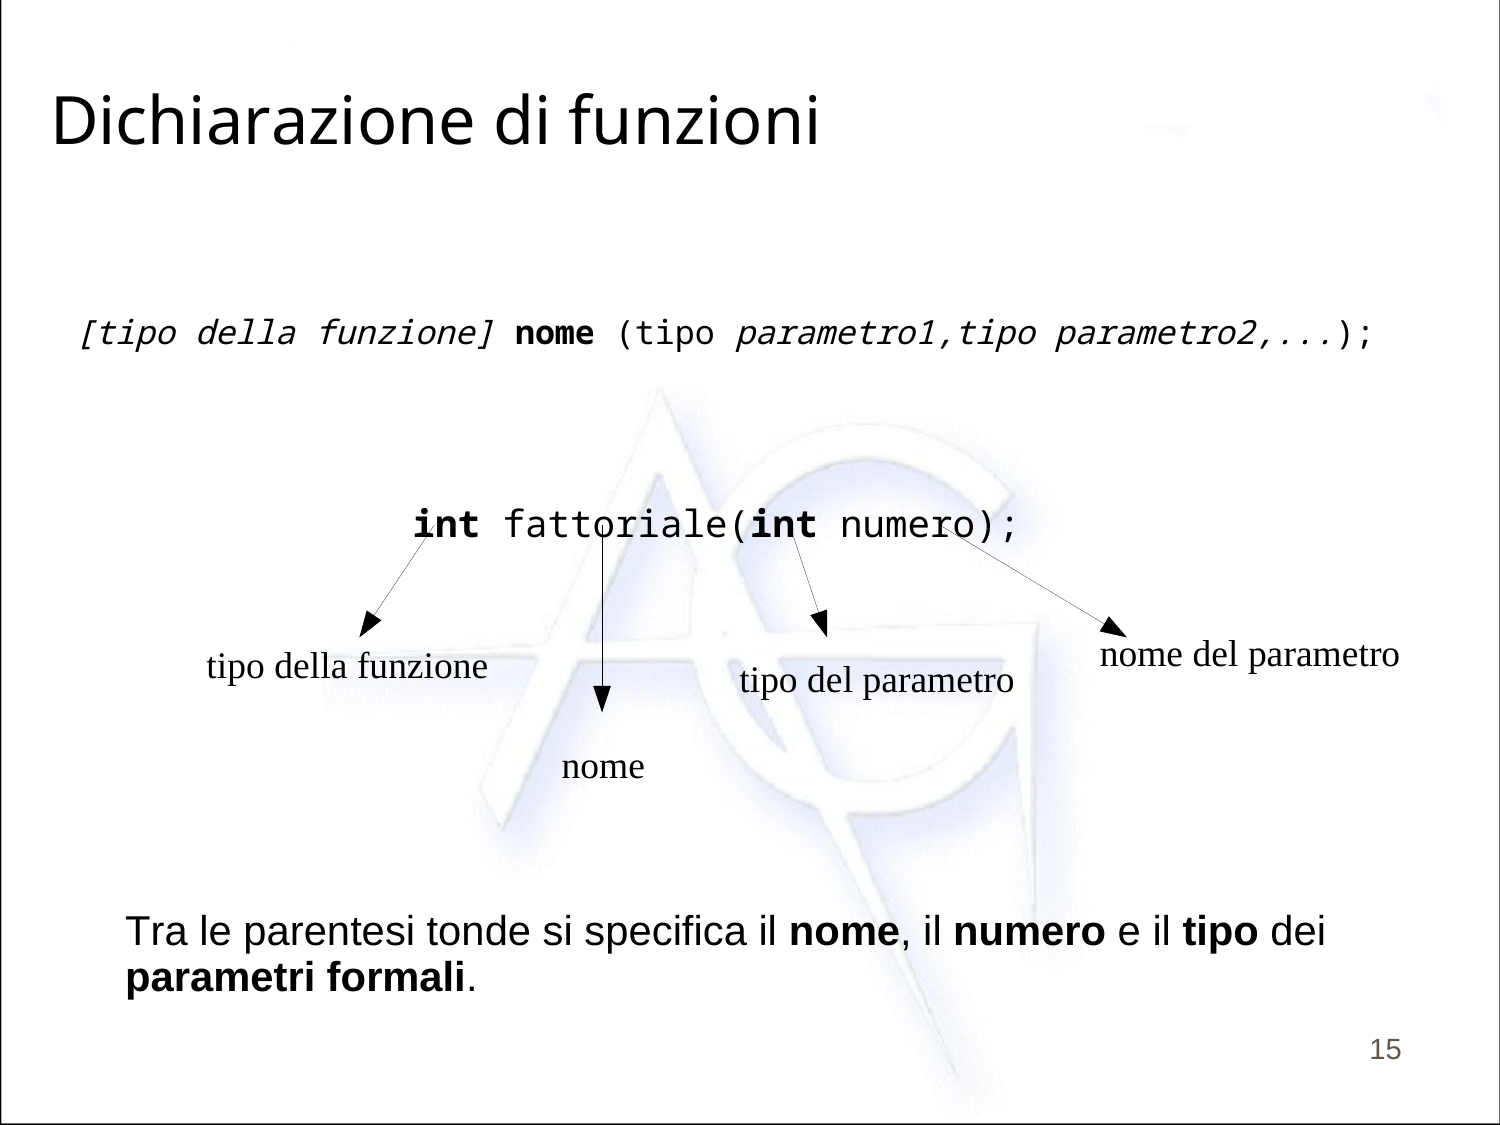

# Dichiarazione di funzioni
[tipo della funzione] nome (tipo parametro1,tipo parametro2,...);
 int fattoriale(int numero);
nome del parametro
tipo della funzione
tipo del parametro
nome
Tra le parentesi tonde si specifica il nome, il numero e il tipo dei
parametri formali.
15